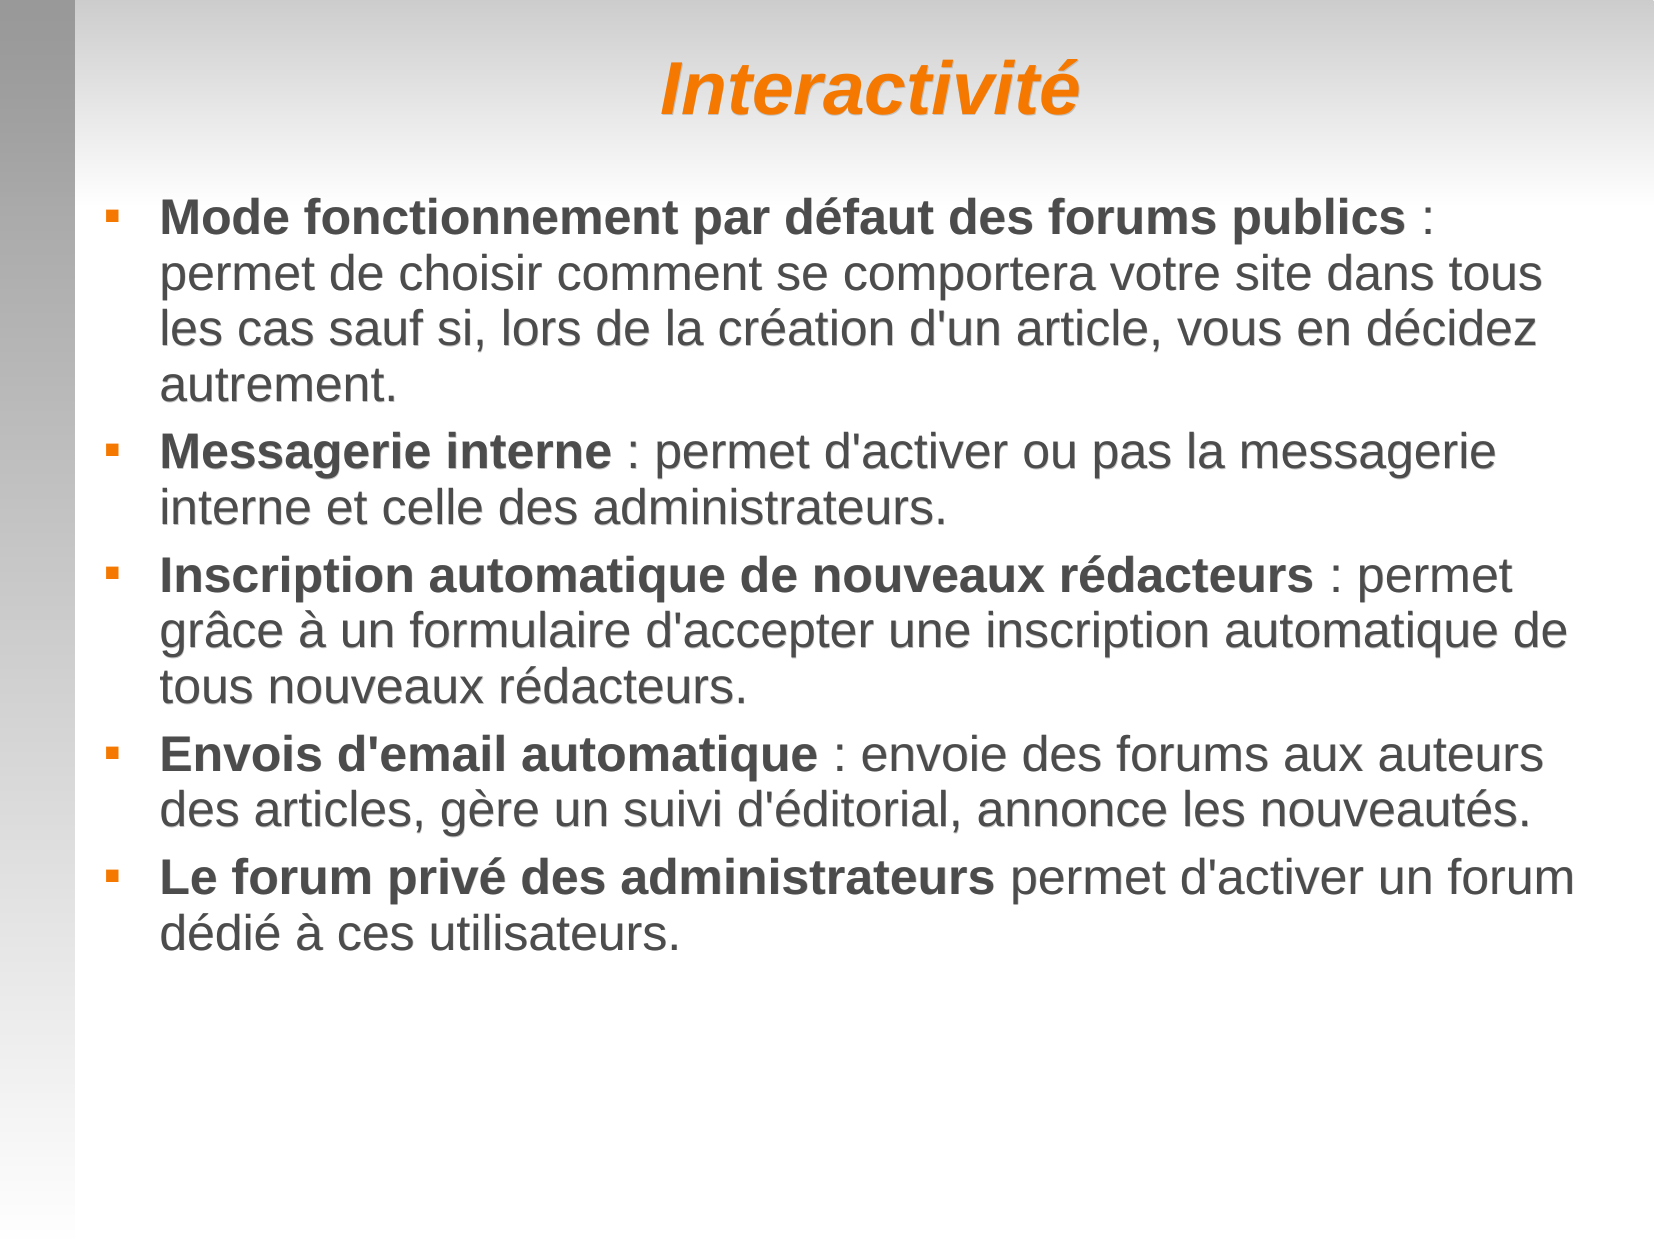

# Interactivité
Mode fonctionnement par défaut des forums publics : permet de choisir comment se comportera votre site dans tous les cas sauf si, lors de la création d'un article, vous en décidez autrement.
Messagerie interne : permet d'activer ou pas la messagerie interne et celle des administrateurs.
Inscription automatique de nouveaux rédacteurs : permet grâce à un formulaire d'accepter une inscription automatique de tous nouveaux rédacteurs.
Envois d'email automatique : envoie des forums aux auteurs des articles, gère un suivi d'éditorial, annonce les nouveautés.
Le forum privé des administrateurs permet d'activer un forum dédié à ces utilisateurs.